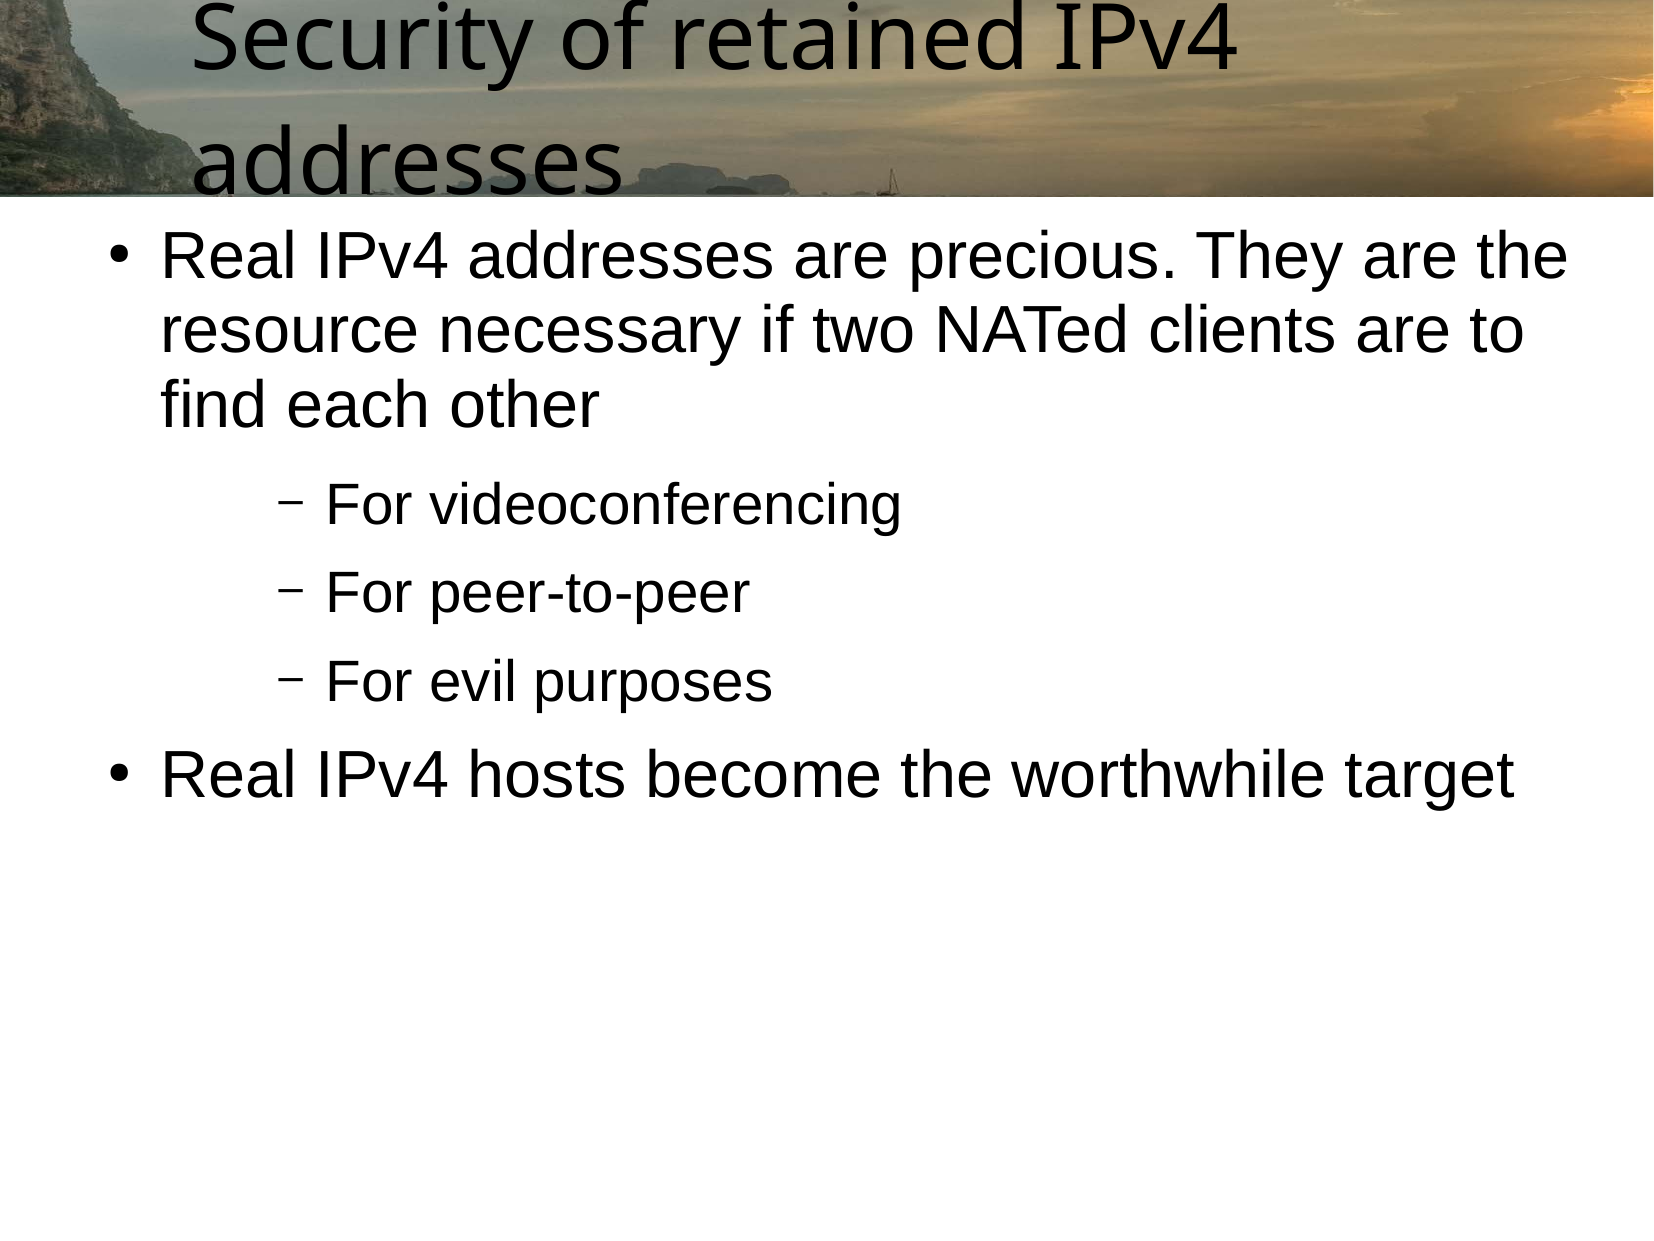

# Security of retained IPv4 addresses
Real IPv4 addresses are precious. They are the resource necessary if two NATed clients are to find each other
For videoconferencing
For peer-to-peer
For evil purposes
Real IPv4 hosts become the worthwhile target